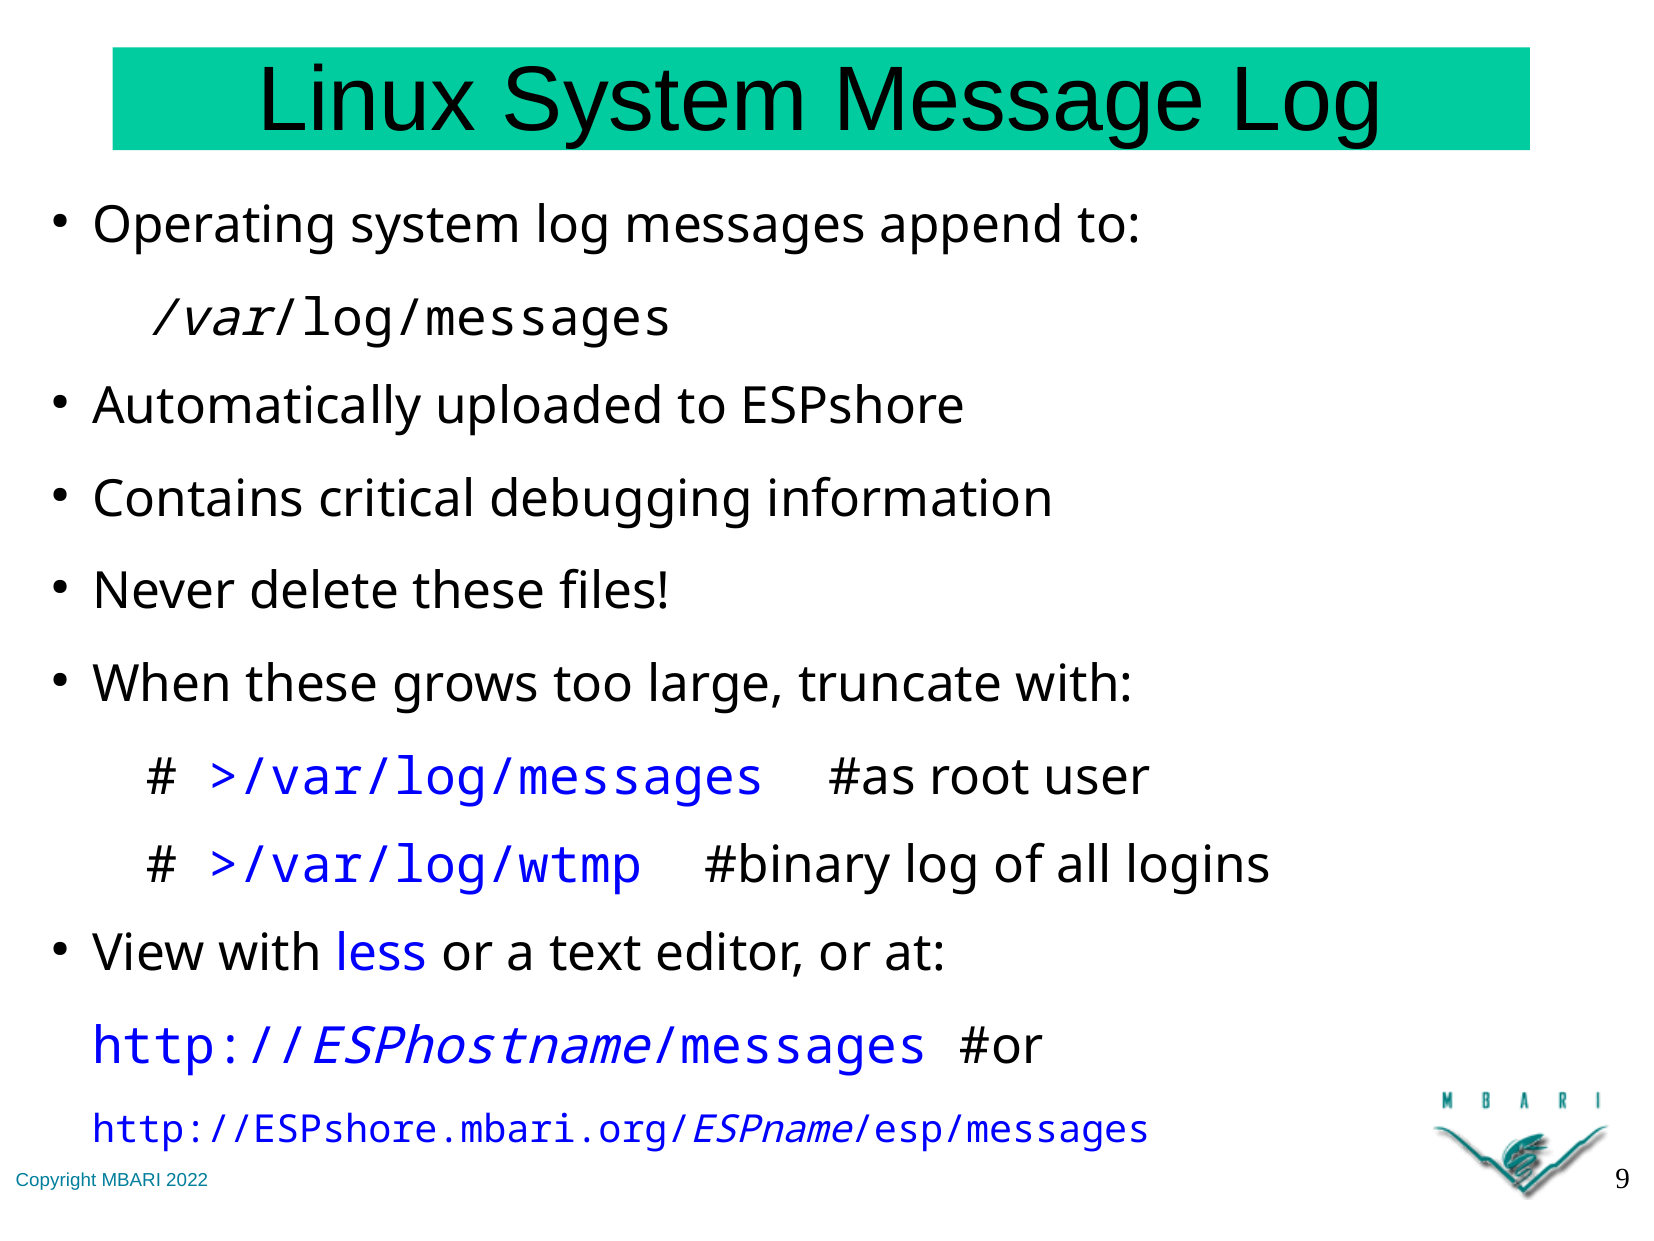

# Linux System Message Log
Operating system log messages append to:
/var/log/messages
Automatically uploaded to ESPshore
Contains critical debugging information
Never delete these files!
When these grows too large, truncate with:
# >/var/log/messages #as root user
# >/var/log/wtmp #binary log of all logins
View with less or a text editor, or at:
http://ESPhostname/messages #or
http://ESPshore.mbari.org/ESPname/esp/messages